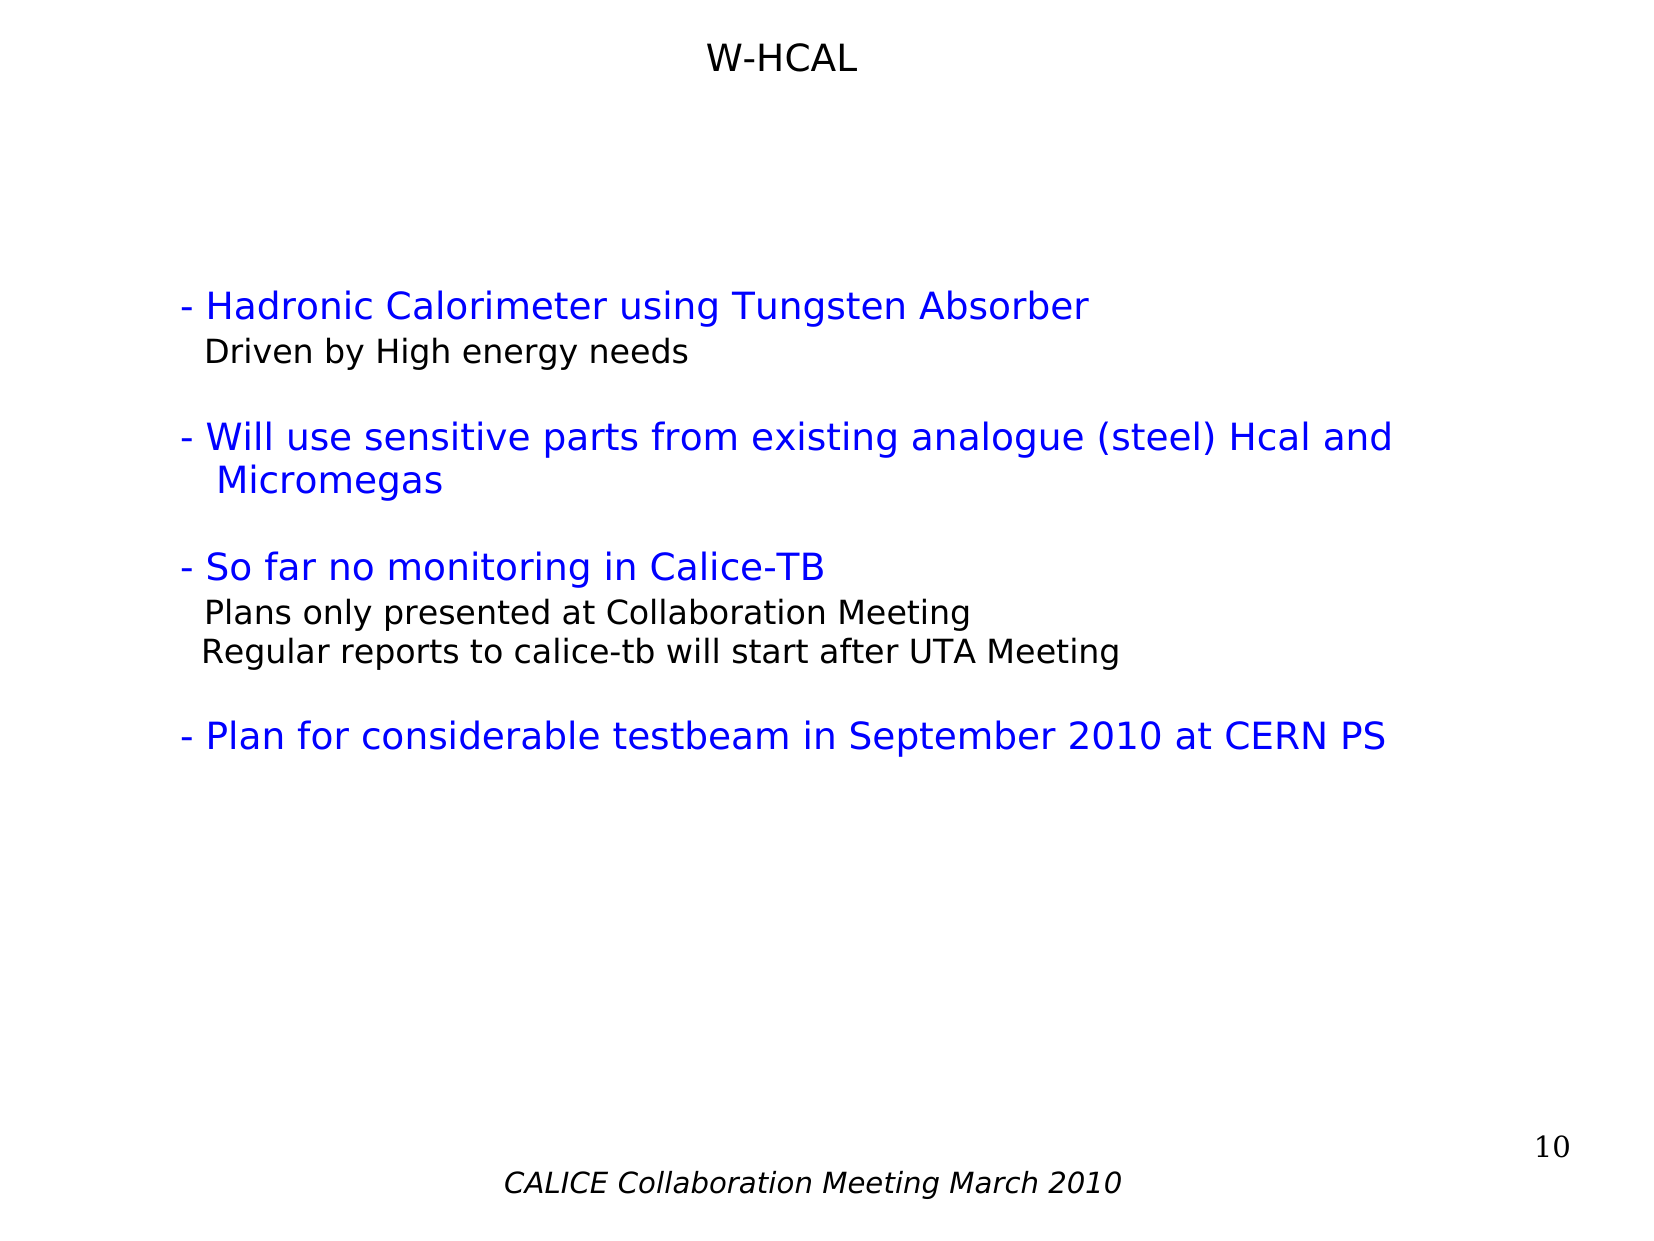

W-HCAL
- Hadronic Calorimeter using Tungsten Absorber
 Driven by High energy needs
- Will use sensitive parts from existing analogue (steel) Hcal and
 Micromegas
- So far no monitoring in Calice-TB
 Plans only presented at Collaboration Meeting
 Regular reports to calice-tb will start after UTA Meeting
- Plan for considerable testbeam in September 2010 at CERN PS
10